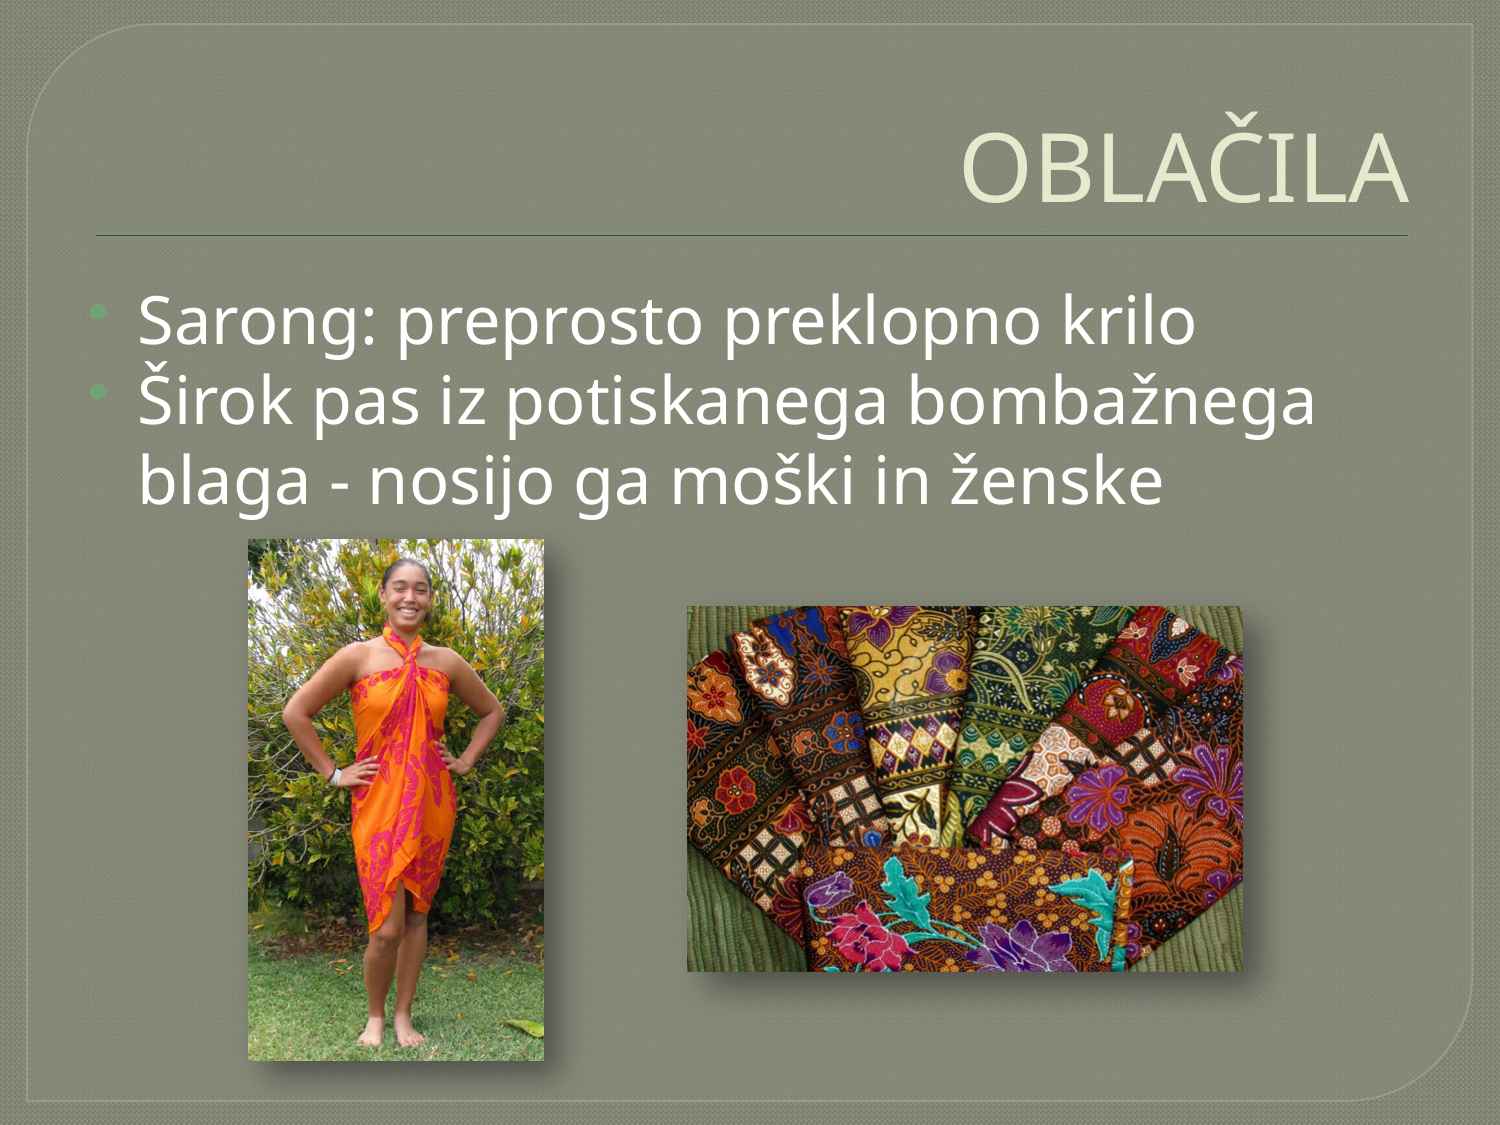

# OBLAČILA
Sarong: preprosto preklopno krilo
Širok pas iz potiskanega bombažnega blaga - nosijo ga moški in ženske